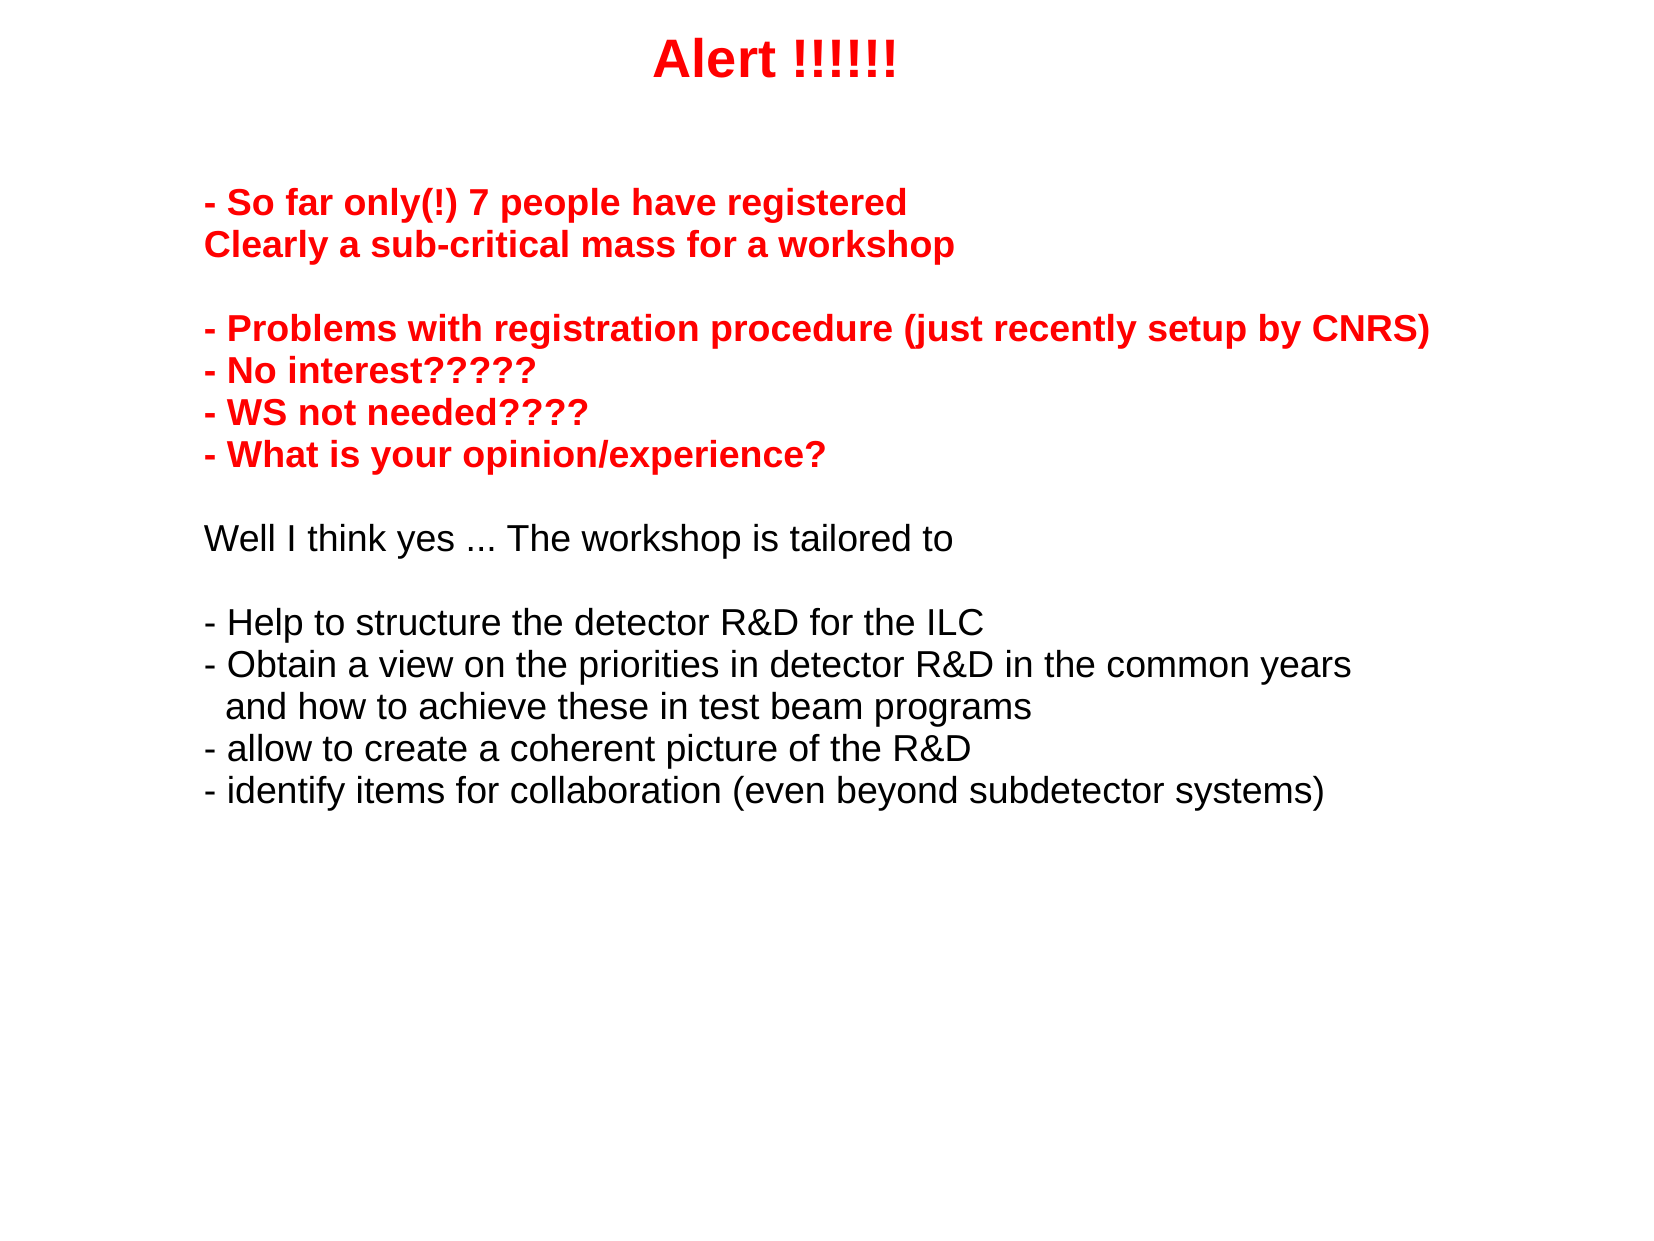

Alert !!!!!!
- So far only(!) 7 people have registered
Clearly a sub-critical mass for a workshop
- Problems with registration procedure (just recently setup by CNRS)
- No interest?????
- WS not needed????
- What is your opinion/experience?
Well I think yes ... The workshop is tailored to
- Help to structure the detector R&D for the ILC
- Obtain a view on the priorities in detector R&D in the common years
 and how to achieve these in test beam programs
- allow to create a coherent picture of the R&D
- identify items for collaboration (even beyond subdetector systems)